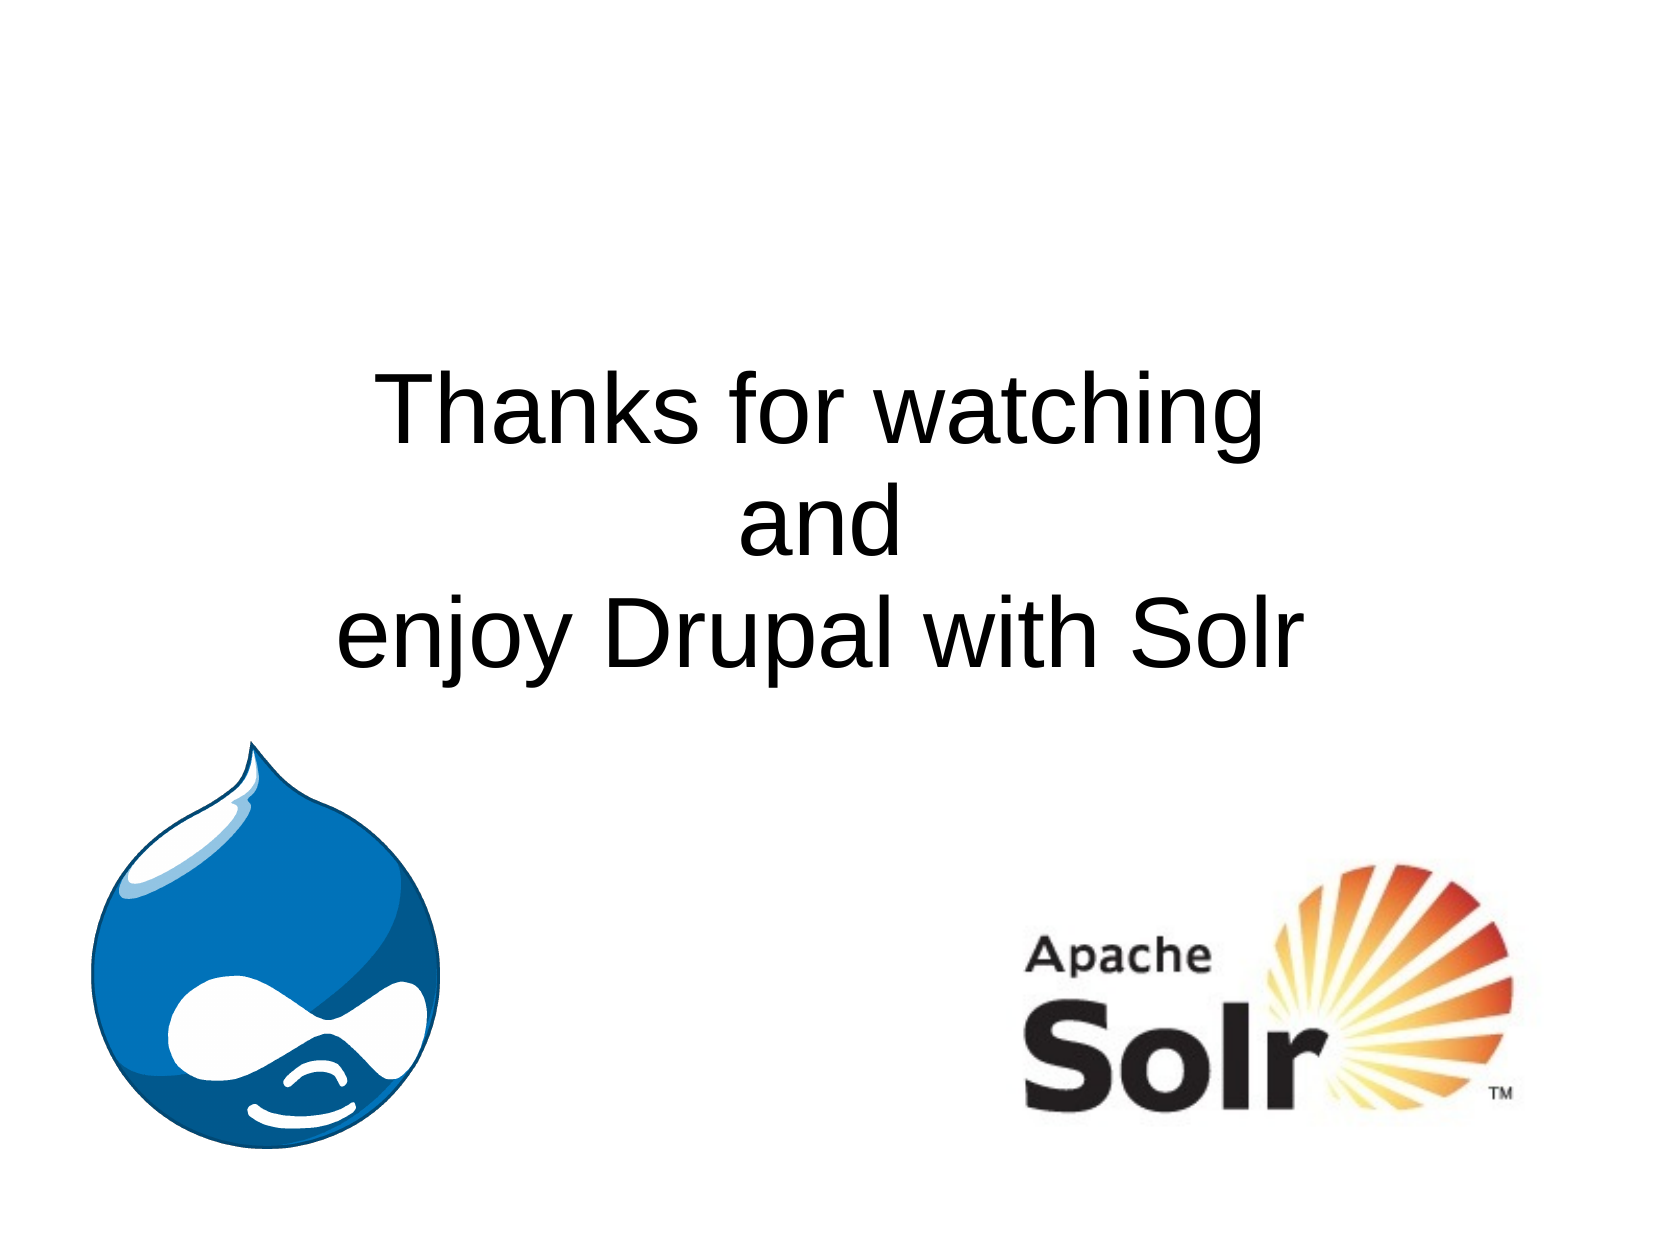

# Thanks for watching
and
enjoy Drupal with Solr